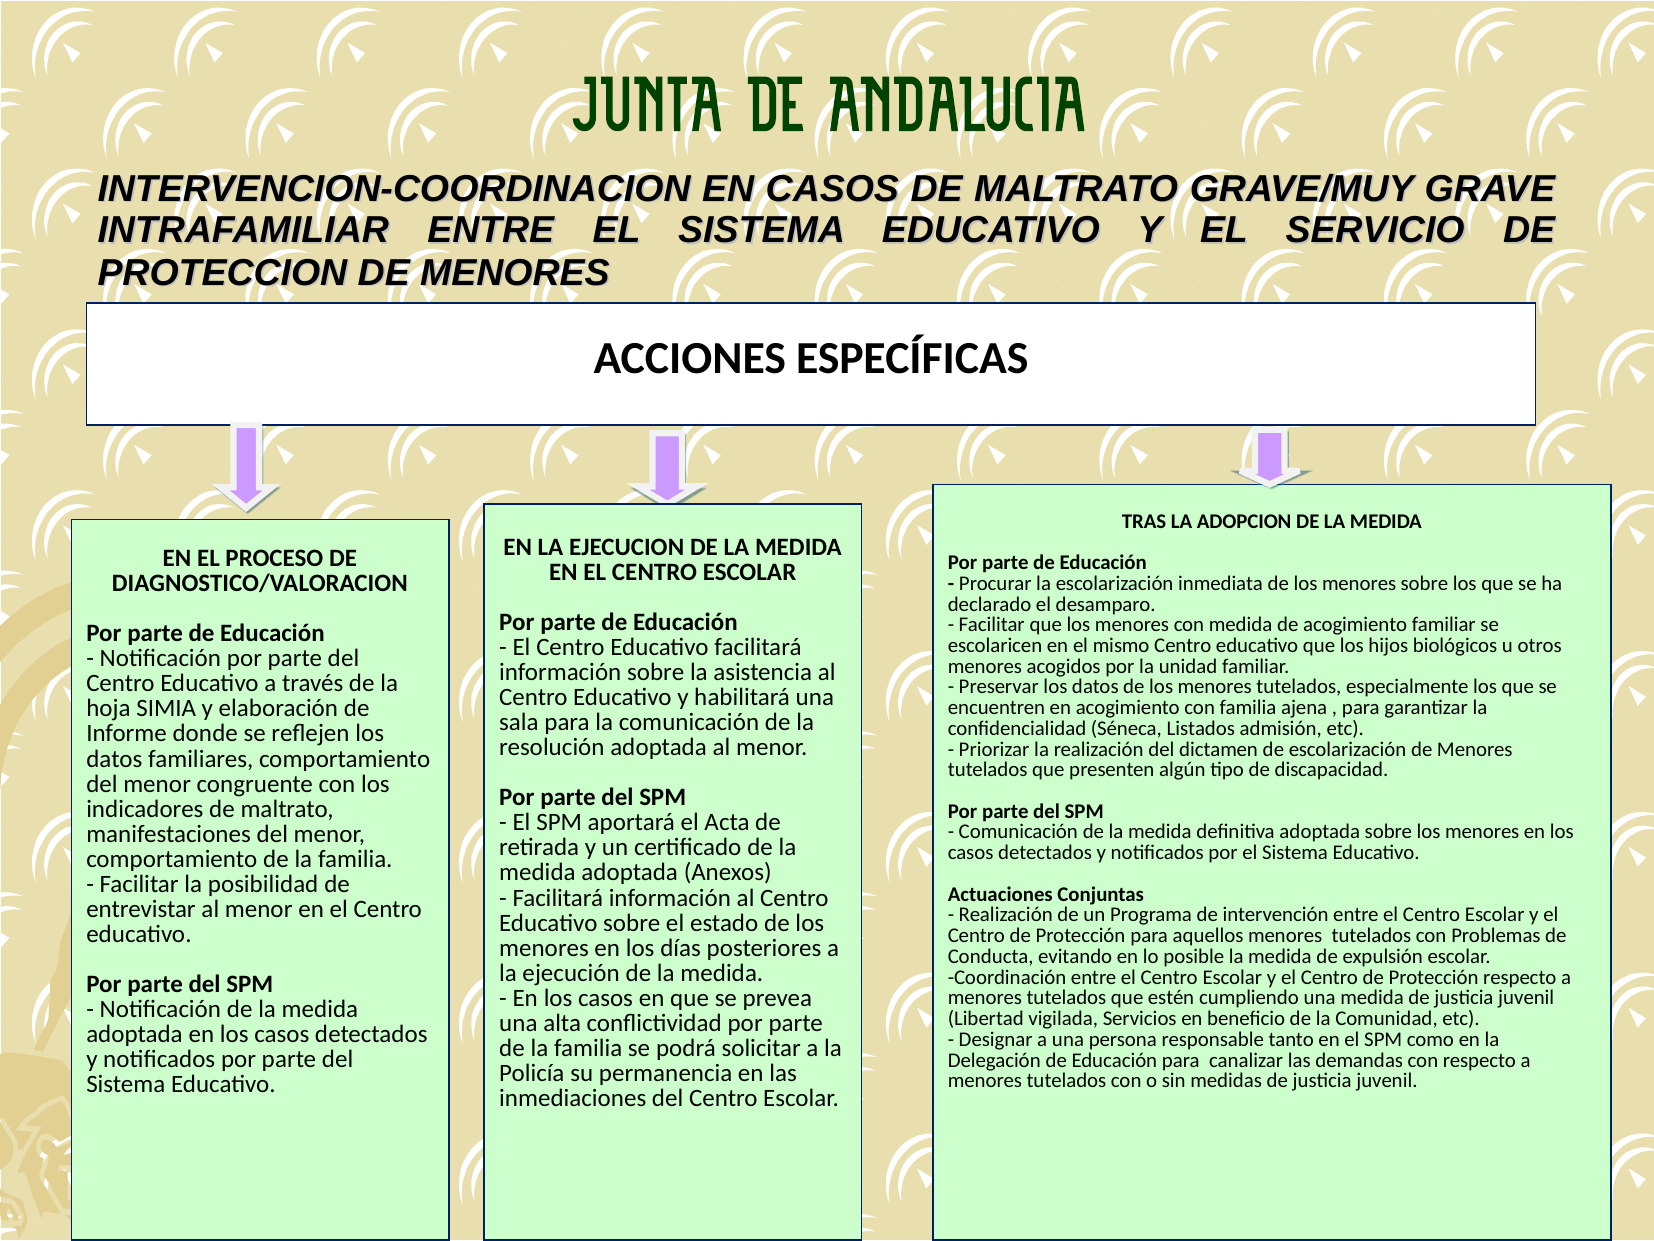

INTERVENCION-COORDINACION EN CASOS DE MALTRATO GRAVE/MUY GRAVE INTRAFAMILIAR ENTRE EL SISTEMA EDUCATIVO Y EL SERVICIO DE PROTECCION DE MENORES
#
ACCIONES ESPECÍFICAS
TRAS LA ADOPCION DE LA MEDIDA
Por parte de Educación
- Procurar la escolarización inmediata de los menores sobre los que se ha declarado el desamparo.
- Facilitar que los menores con medida de acogimiento familiar se escolaricen en el mismo Centro educativo que los hijos biológicos u otros menores acogidos por la unidad familiar.
- Preservar los datos de los menores tutelados, especialmente los que se encuentren en acogimiento con familia ajena , para garantizar la confidencialidad (Séneca, Listados admisión, etc).
- Priorizar la realización del dictamen de escolarización de Menores tutelados que presenten algún tipo de discapacidad.
Por parte del SPM
- Comunicación de la medida definitiva adoptada sobre los menores en los casos detectados y notificados por el Sistema Educativo.
Actuaciones Conjuntas
- Realización de un Programa de intervención entre el Centro Escolar y el Centro de Protección para aquellos menores tutelados con Problemas de Conducta, evitando en lo posible la medida de expulsión escolar.
-Coordinación entre el Centro Escolar y el Centro de Protección respecto a menores tutelados que estén cumpliendo una medida de justicia juvenil (Libertad vigilada, Servicios en beneficio de la Comunidad, etc).
- Designar a una persona responsable tanto en el SPM como en la Delegación de Educación para canalizar las demandas con respecto a menores tutelados con o sin medidas de justicia juvenil.
EN LA EJECUCION DE LA MEDIDA EN EL CENTRO ESCOLAR
Por parte de Educación
- El Centro Educativo facilitará información sobre la asistencia al Centro Educativo y habilitará una sala para la comunicación de la resolución adoptada al menor.
Por parte del SPM
- El SPM aportará el Acta de retirada y un certificado de la medida adoptada (Anexos)
- Facilitará información al Centro Educativo sobre el estado de los menores en los días posteriores a la ejecución de la medida.
- En los casos en que se prevea una alta conflictividad por parte de la familia se podrá solicitar a la Policía su permanencia en las inmediaciones del Centro Escolar.
EN EL PROCESO DE DIAGNOSTICO/VALORACION
Por parte de Educación
- Notificación por parte del Centro Educativo a través de la hoja SIMIA y elaboración de Informe donde se reflejen los datos familiares, comportamiento del menor congruente con los indicadores de maltrato, manifestaciones del menor, comportamiento de la familia.
- Facilitar la posibilidad de entrevistar al menor en el Centro educativo.
Por parte del SPM
- Notificación de la medida adoptada en los casos detectados y notificados por parte del Sistema Educativo.